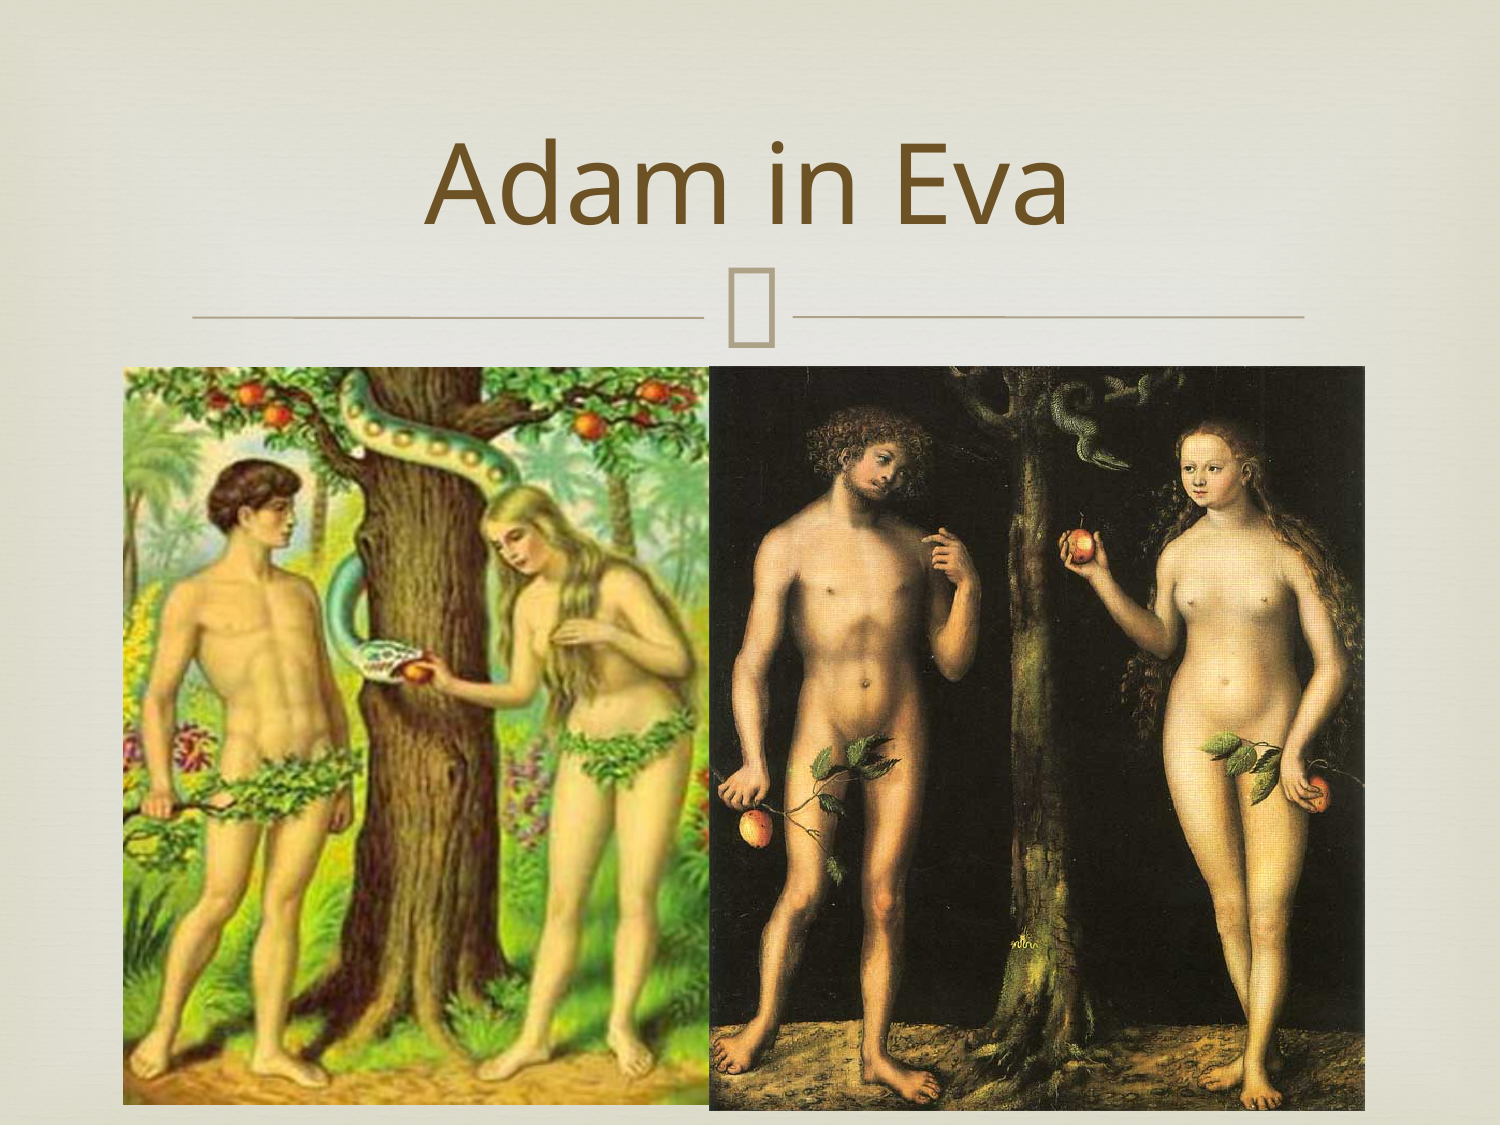

Adam in Eva
# Verjamejo, da sta prednika človeštva
Legenda pravi tako: V raju naj bi živela Adam in Eva, ki sta okusila prepovedan sadež jabolko. Zato ju je Bog izgnal iz raja…